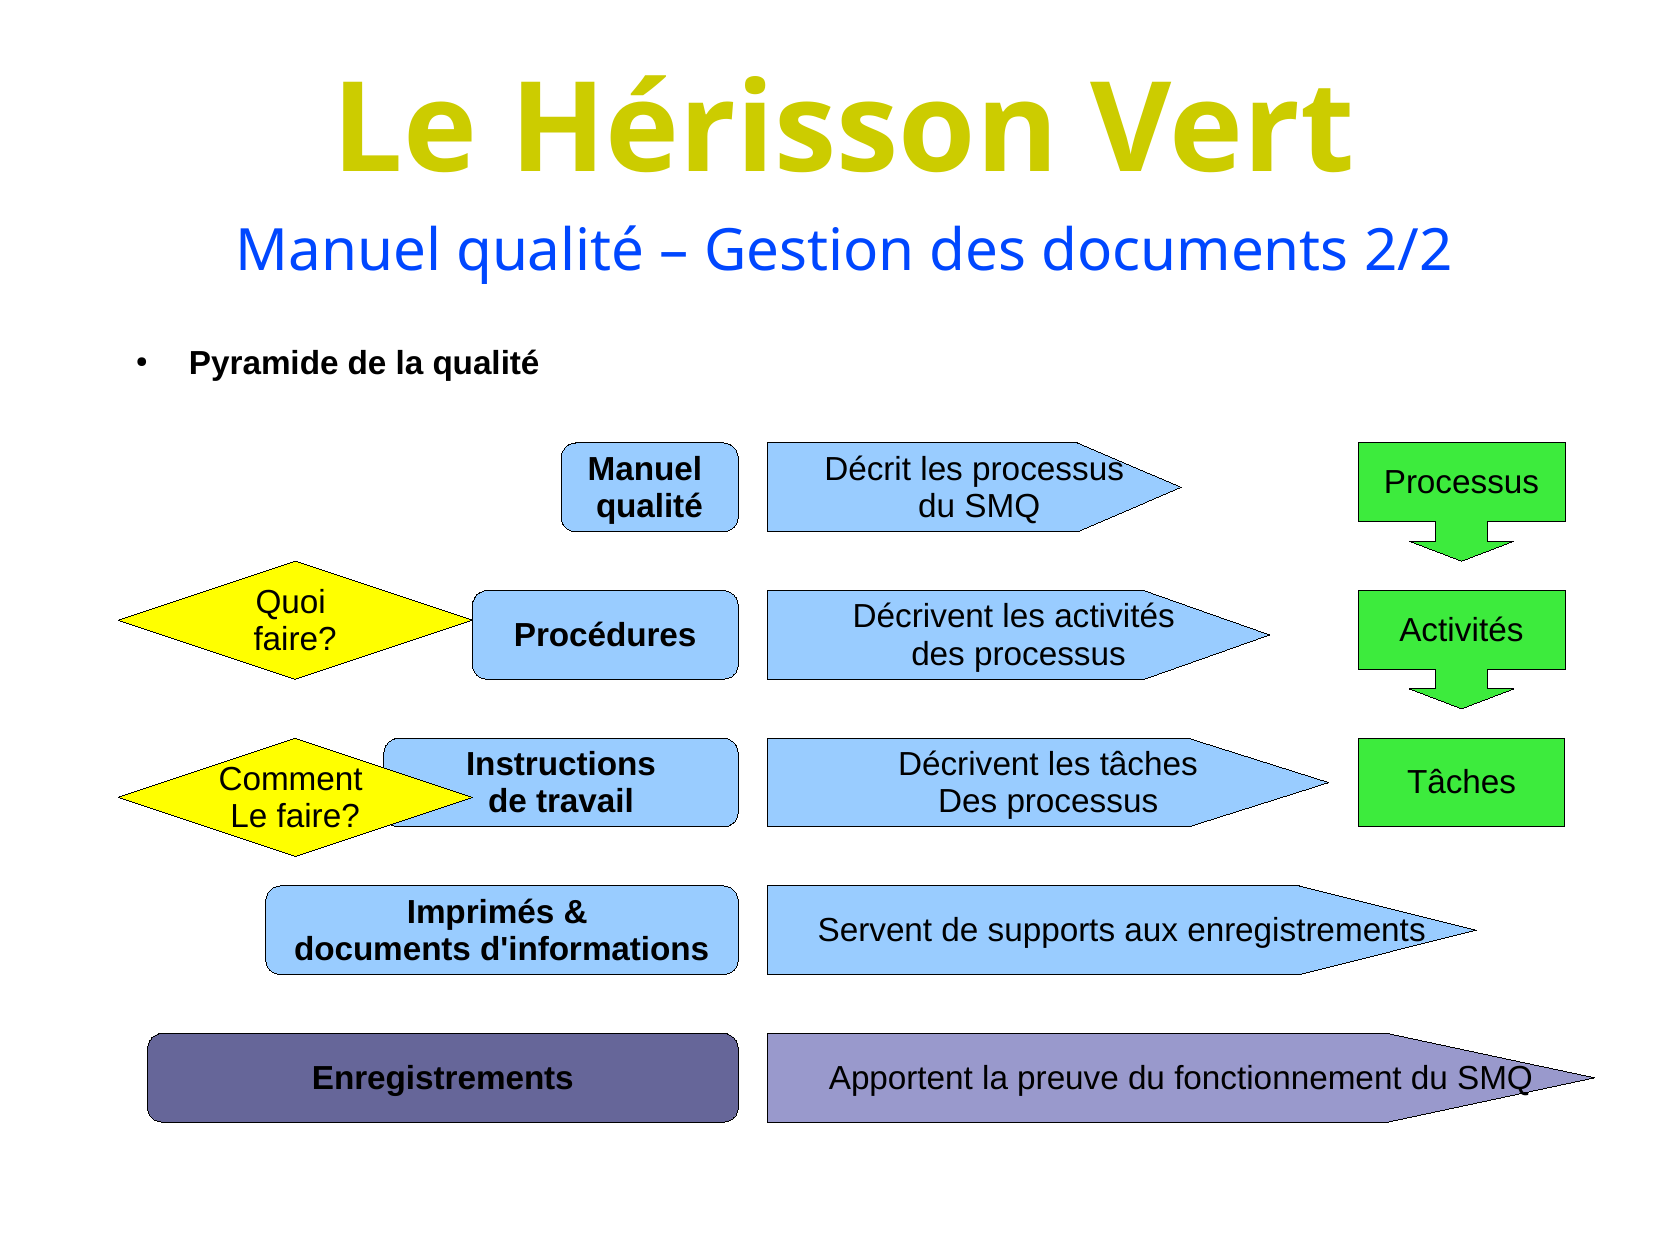

# Le Hérisson Vert Manuel qualité – Gestion des documents 2/2
Pyramide de la qualité
Manuel
qualité
Décrit les processus
 du SMQ
Processus
Quoi
faire?
Procédures
Décrivent les activités
des processus
Activités
Comment
Le faire?
Instructions
de travail
Décrivent les tâches
Des processus
Tâches
Imprimés &
documents d'informations
Servent de supports aux enregistrements
Enregistrements
Apportent la preuve du fonctionnement du SMQ